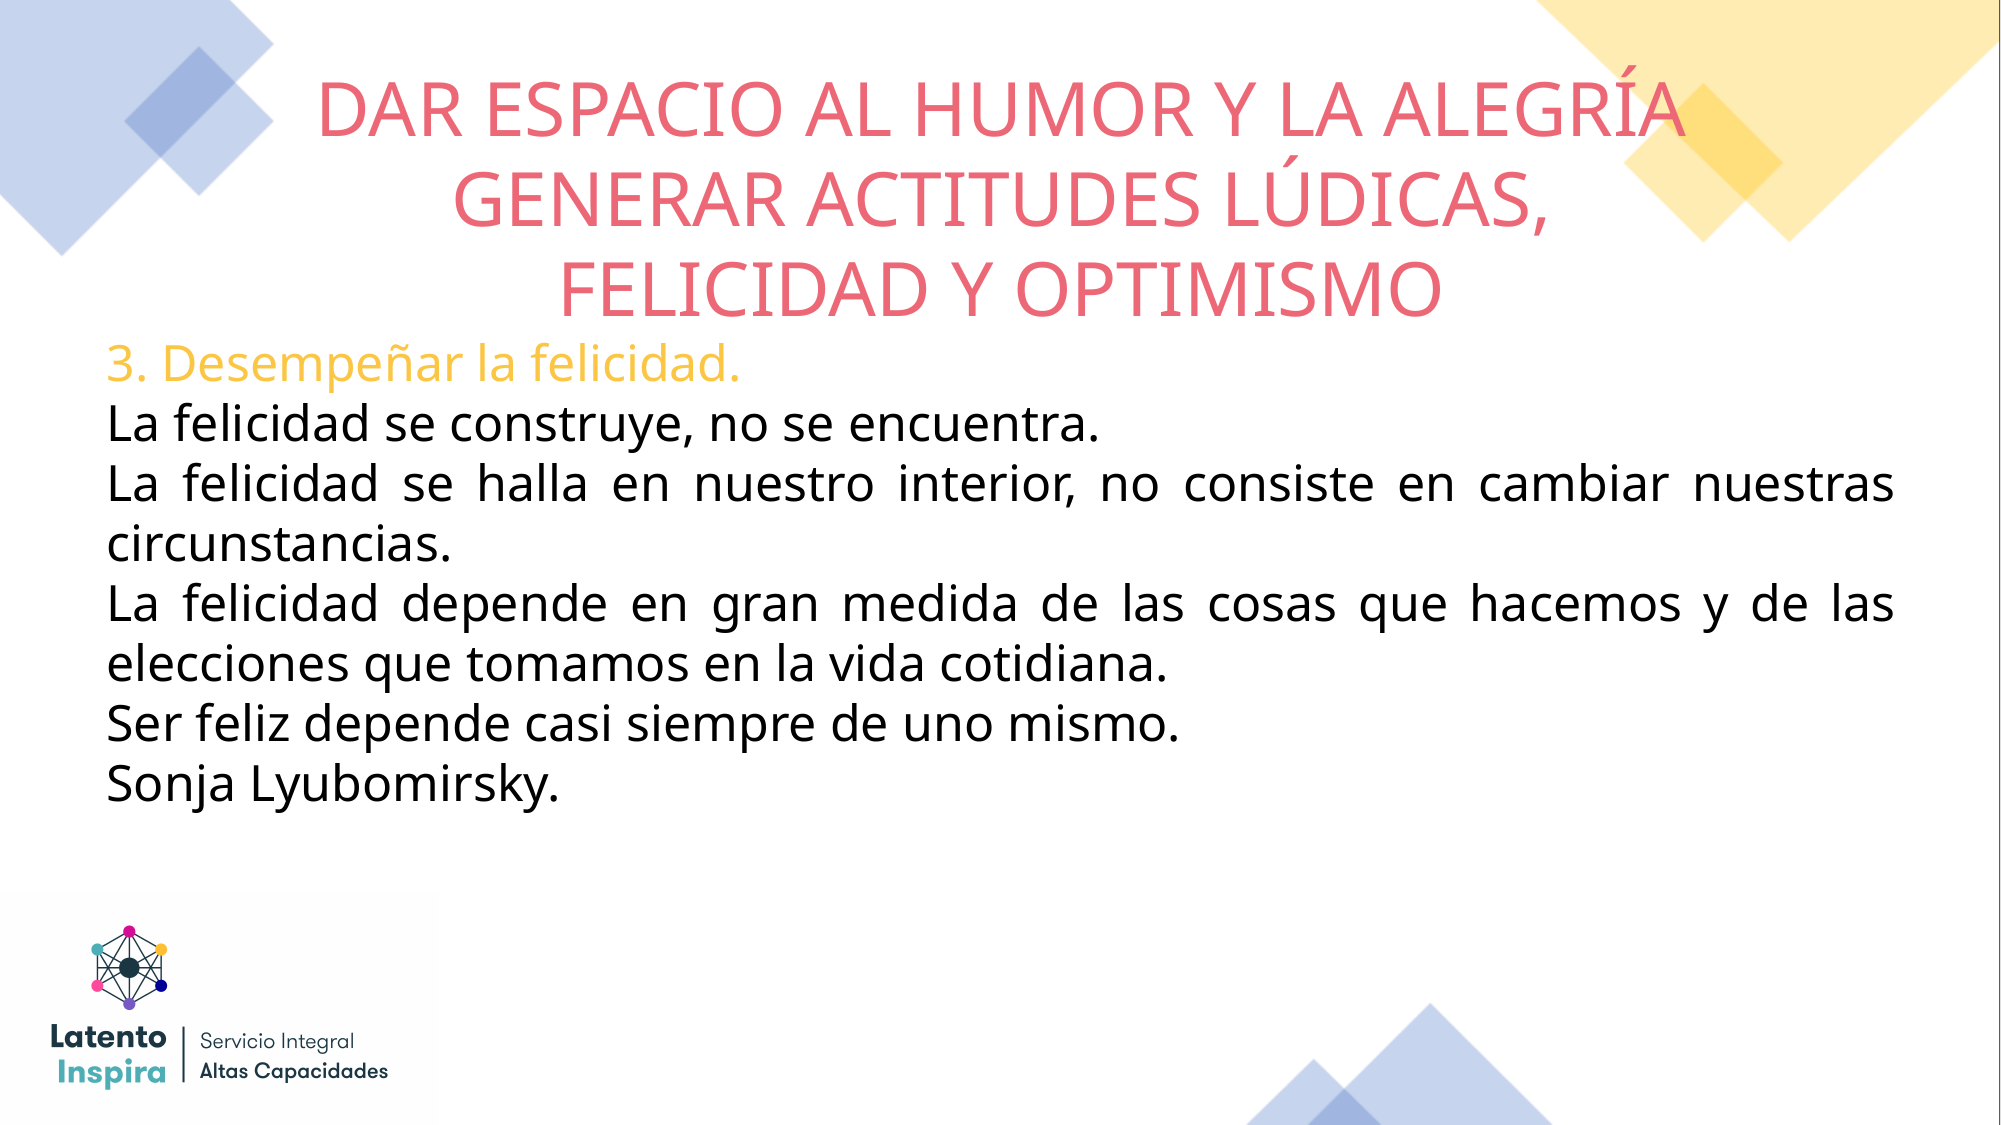

DAR ESPACIO AL HUMOR Y LA ALEGRÍA
GENERAR ACTITUDES LÚDICAS,
FELICIDAD Y OPTIMISMO
3. Desempeñar la felicidad.
La felicidad se construye, no se encuentra.
La felicidad se halla en nuestro interior, no consiste en cambiar nuestras circunstancias.
La felicidad depende en gran medida de las cosas que hacemos y de las elecciones que tomamos en la vida cotidiana.
Ser feliz depende casi siempre de uno mismo.
Sonja Lyubomirsky.